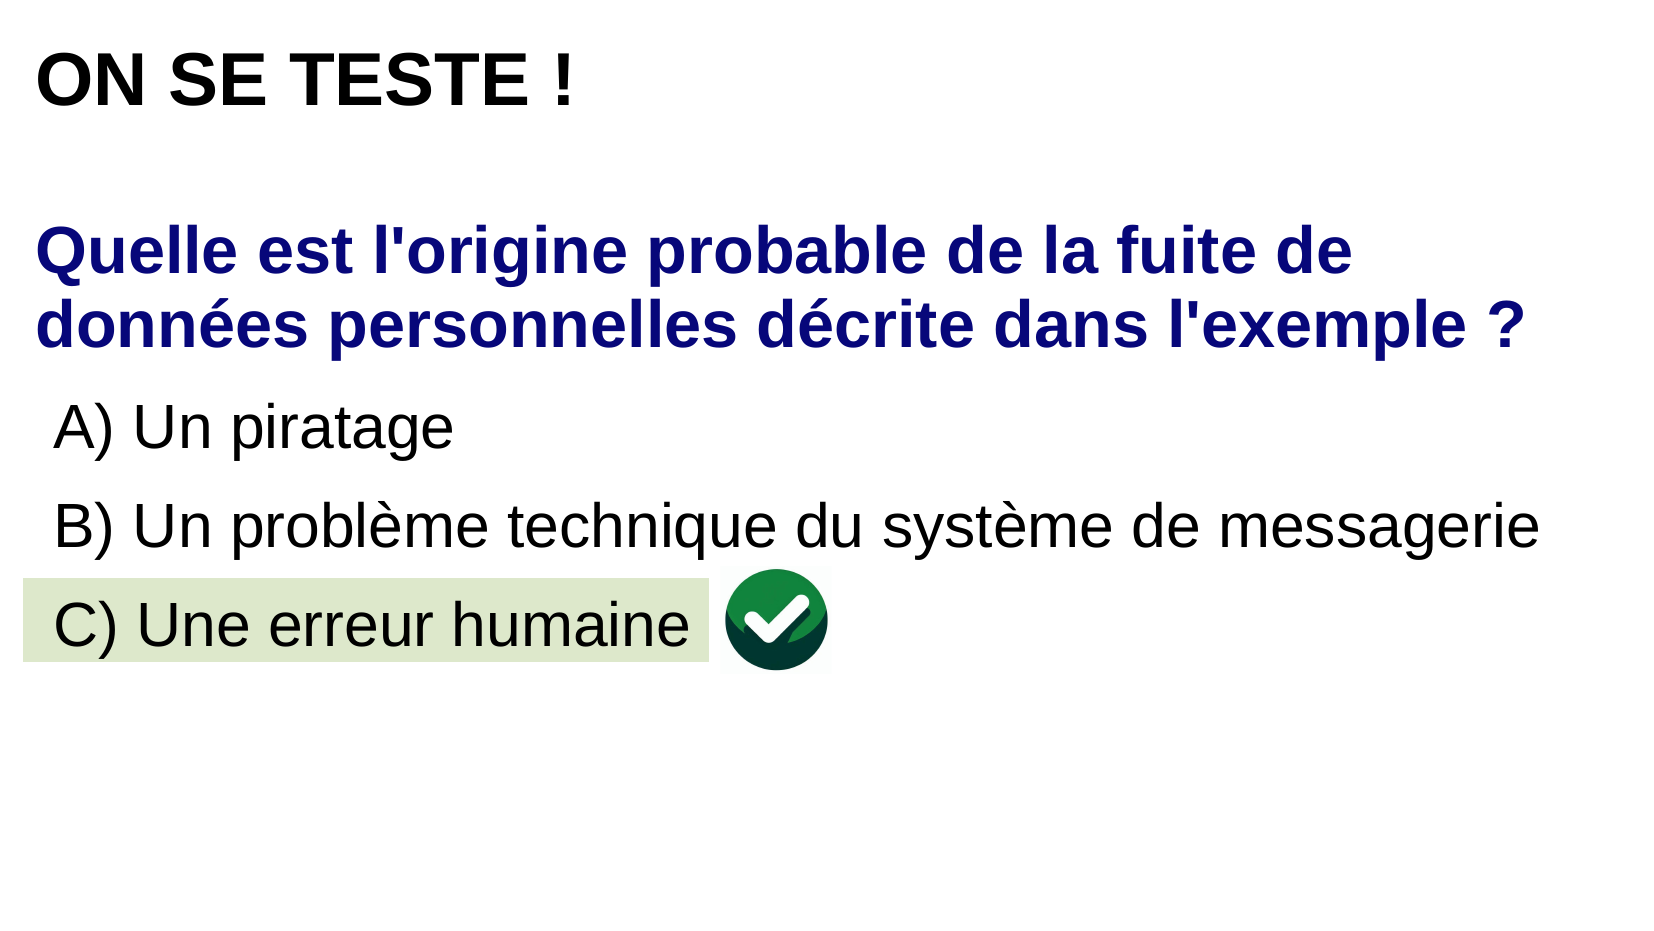

# On se teste !
Quelle est l'origine probable de la fuite de données personnelles décrite dans l'exemple ?
 Un piratage
 Un problème technique du système de messagerie
 Une erreur humaine